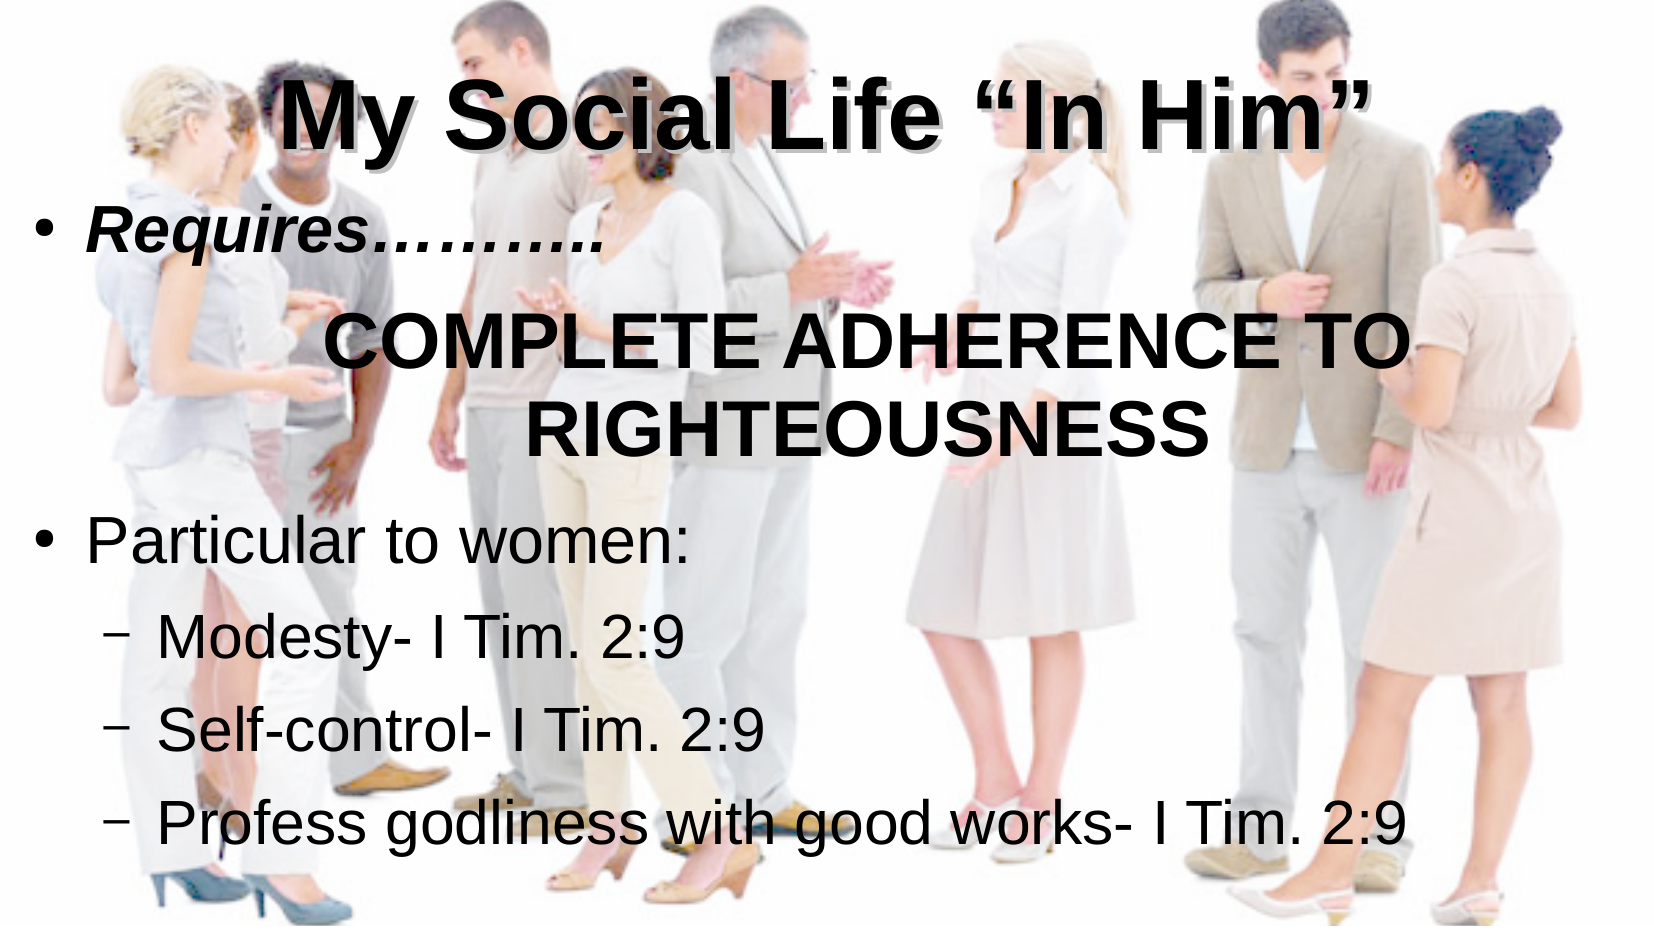

# My Social Life “In Him”
Requires………..
COMPLETE ADHERENCE TO RIGHTEOUSNESS
Particular to women:
Modesty- I Tim. 2:9
Self-control- I Tim. 2:9
Profess godliness with good works- I Tim. 2:9